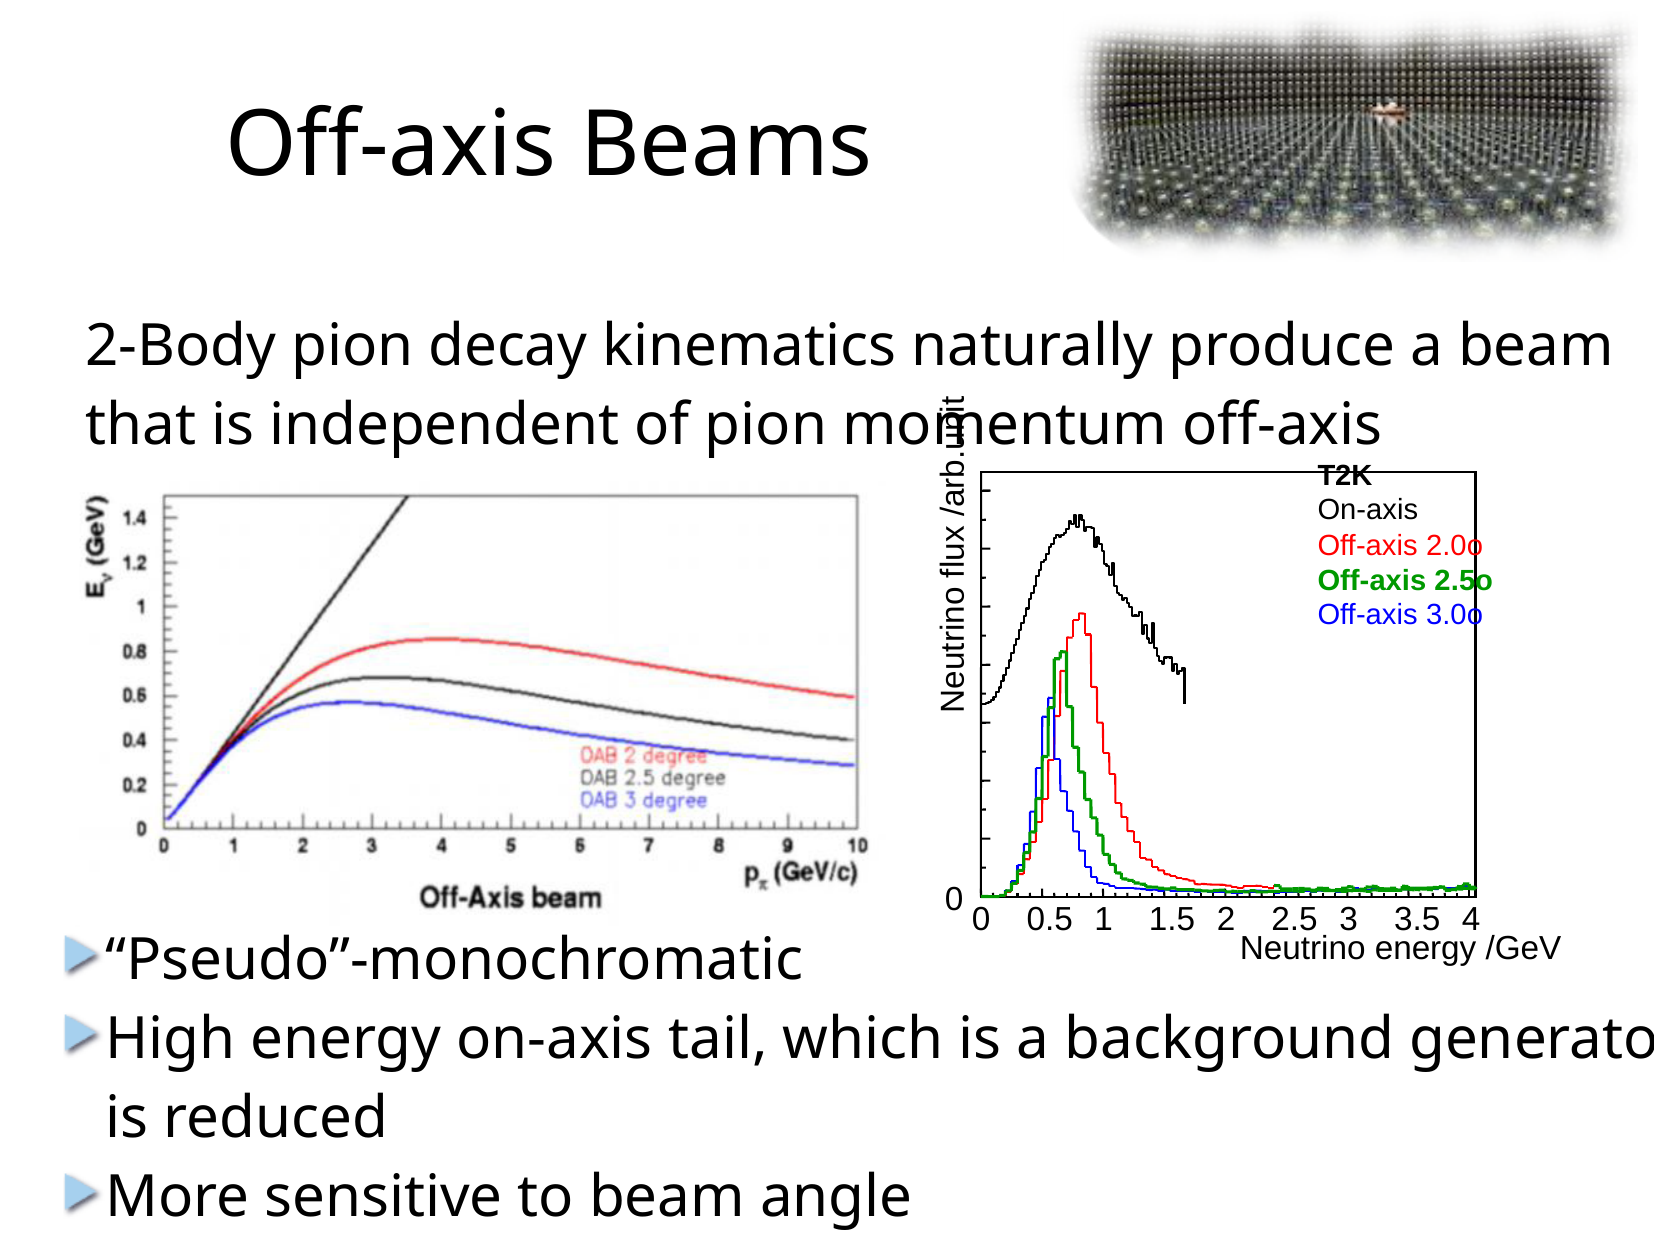

# Off-axis Beams
2-Body pion decay kinematics naturally produce a beam
that is independent of pion momentum off-axis
T2K
On-axis
Off-axis 2.0o
Off-axis 2.5o
Off-axis 3.0o
Neutrino flux /arb.unit
0
0
0.5
1
1.5
2
2.5
3
3.5
4
Neutrino energy /GeV
“Pseudo”-monochromatic
High energy on-axis tail, which is a background generator,
is reduced
More sensitive to beam angle